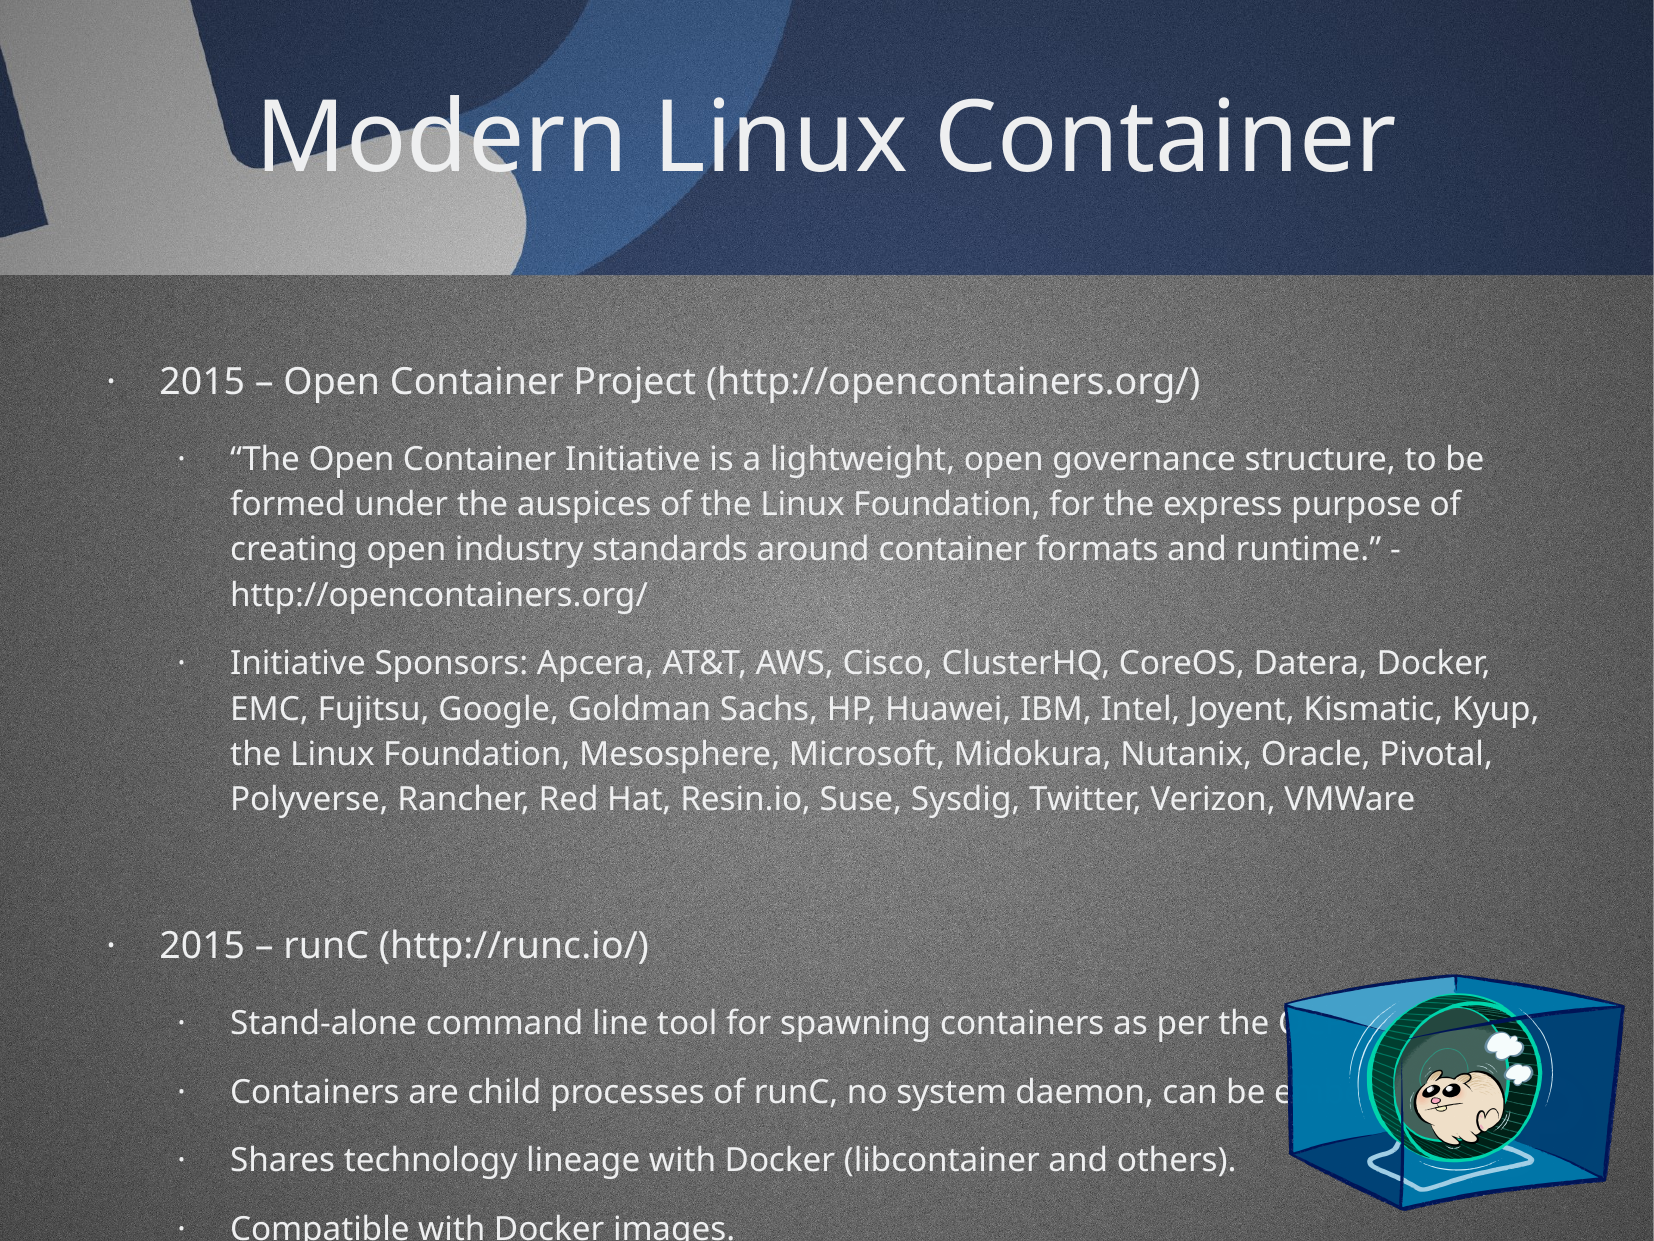

# Modern Linux Container
2015 – Open Container Project (http://opencontainers.org/)
“The Open Container Initiative is a lightweight, open governance structure, to be formed under the auspices of the Linux Foundation, for the express purpose of creating open industry standards around container formats and runtime.” - http://opencontainers.org/
Initiative Sponsors: Apcera, AT&T, AWS, Cisco, ClusterHQ, CoreOS, Datera, Docker, EMC, Fujitsu, Google, Goldman Sachs, HP, Huawei, IBM, Intel, Joyent, Kismatic, Kyup, the Linux Foundation, Mesosphere, Microsoft, Midokura, Nutanix, Oracle, Pivotal, Polyverse, Rancher, Red Hat, Resin.io, Suse, Sysdig, Twitter, Verizon, VMWare
2015 – runC (http://runc.io/)
Stand-alone command line tool for spawning containers as per the OCP specification.
Containers are child processes of runC, no system daemon, can be embedded.
Shares technology lineage with Docker (libcontainer and others).
Compatible with Docker images.